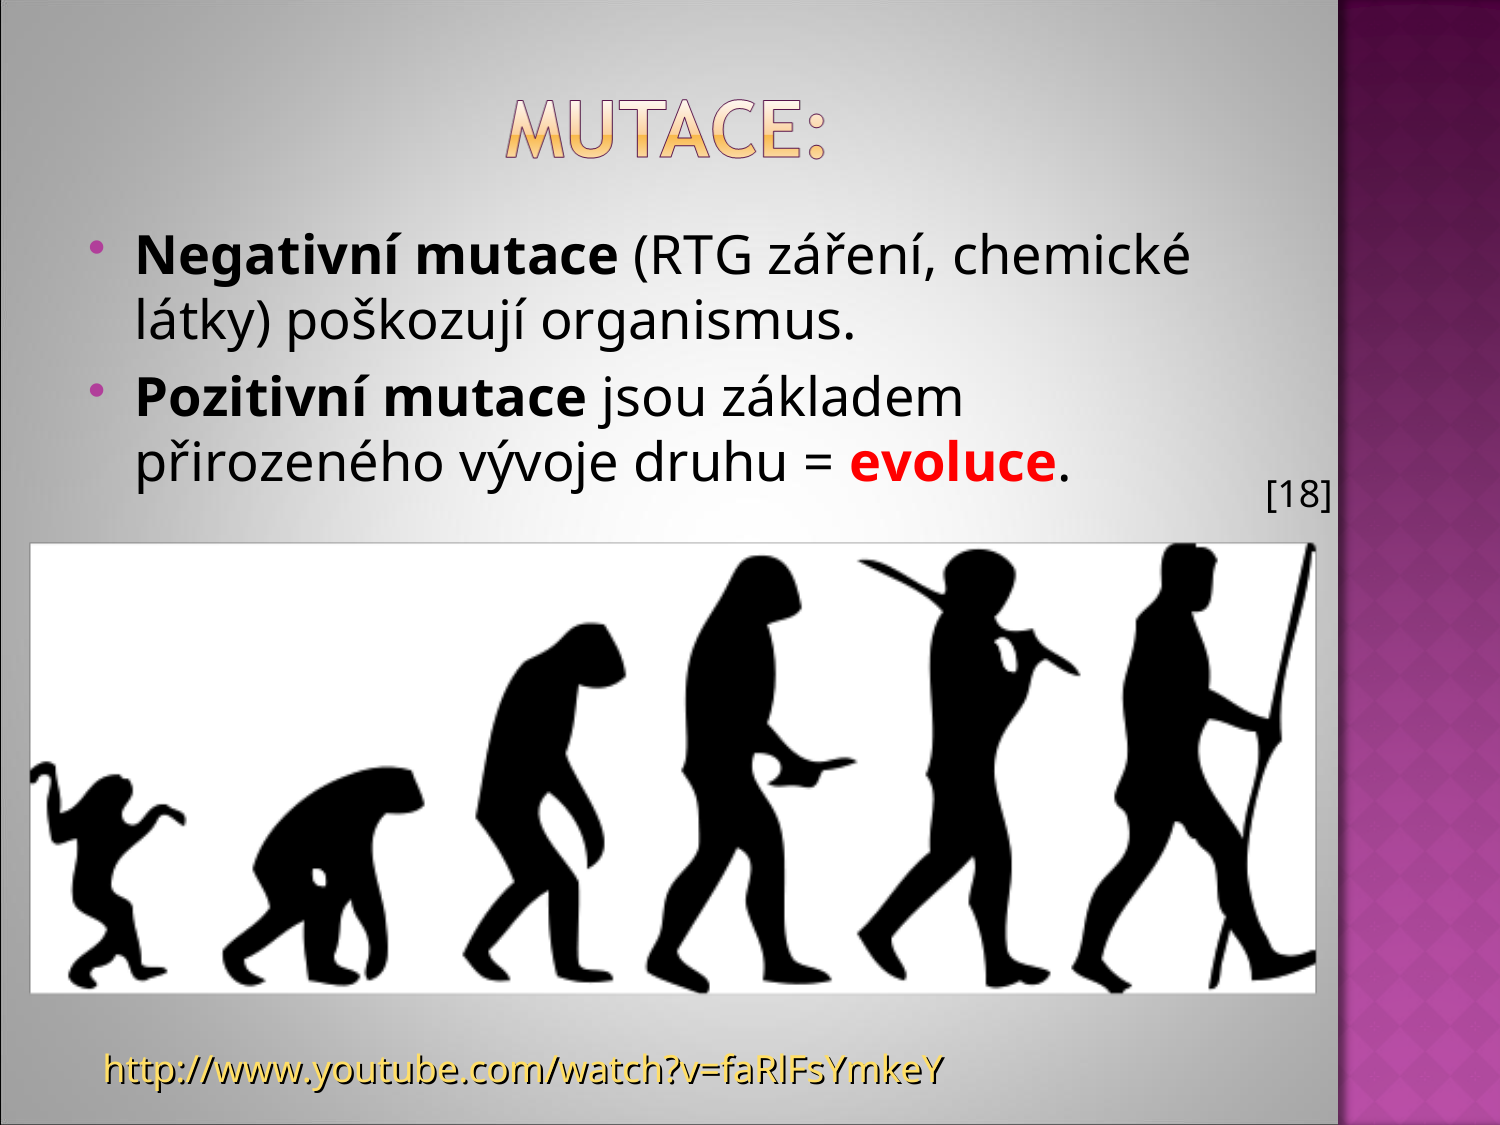

# Negativní mutace (RTG záření, chemické látky) poškozují organismus.
Pozitivní mutace jsou základem přirozeného vývoje druhu = evoluce.
[18]
http://www.youtube.com/watch?v=faRlFsYmkeY